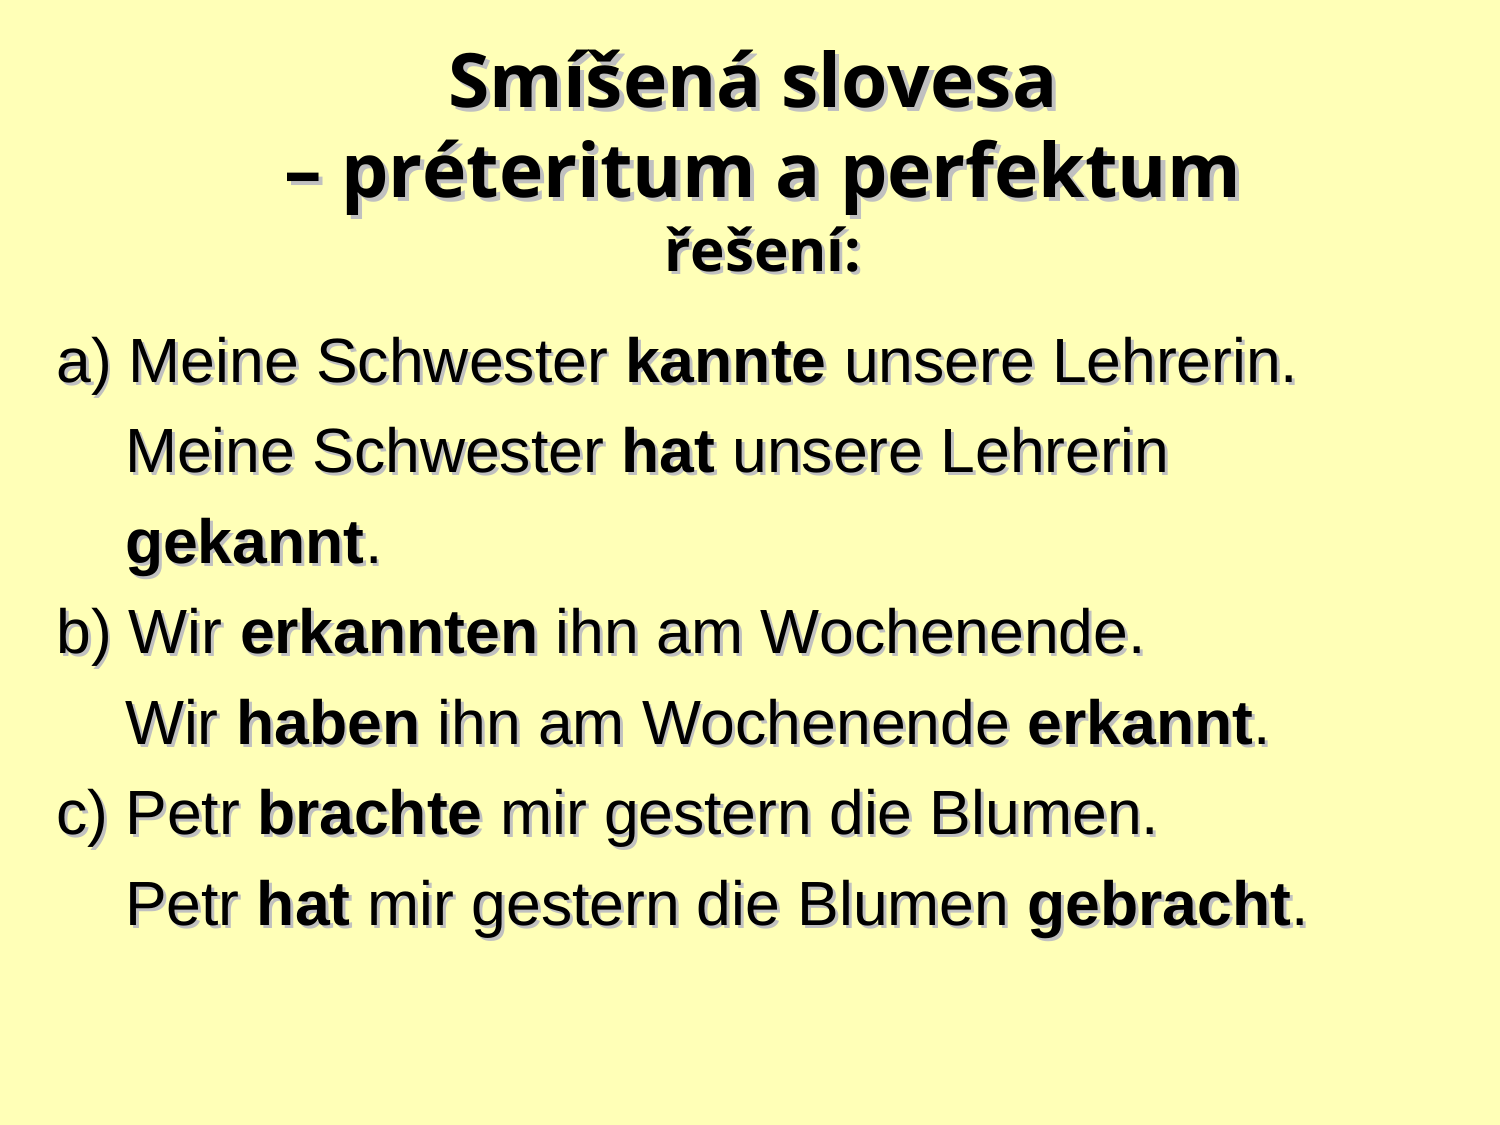

# Smíšená slovesa – préteritum a perfektum řešení:
a) Meine Schwester kannte unsere Lehrerin.
 Meine Schwester hat unsere Lehrerin
 gekannt.
b) Wir erkannten ihn am Wochenende.
 Wir haben ihn am Wochenende erkannt.
c) Petr brachte mir gestern die Blumen.
 Petr hat mir gestern die Blumen gebracht.